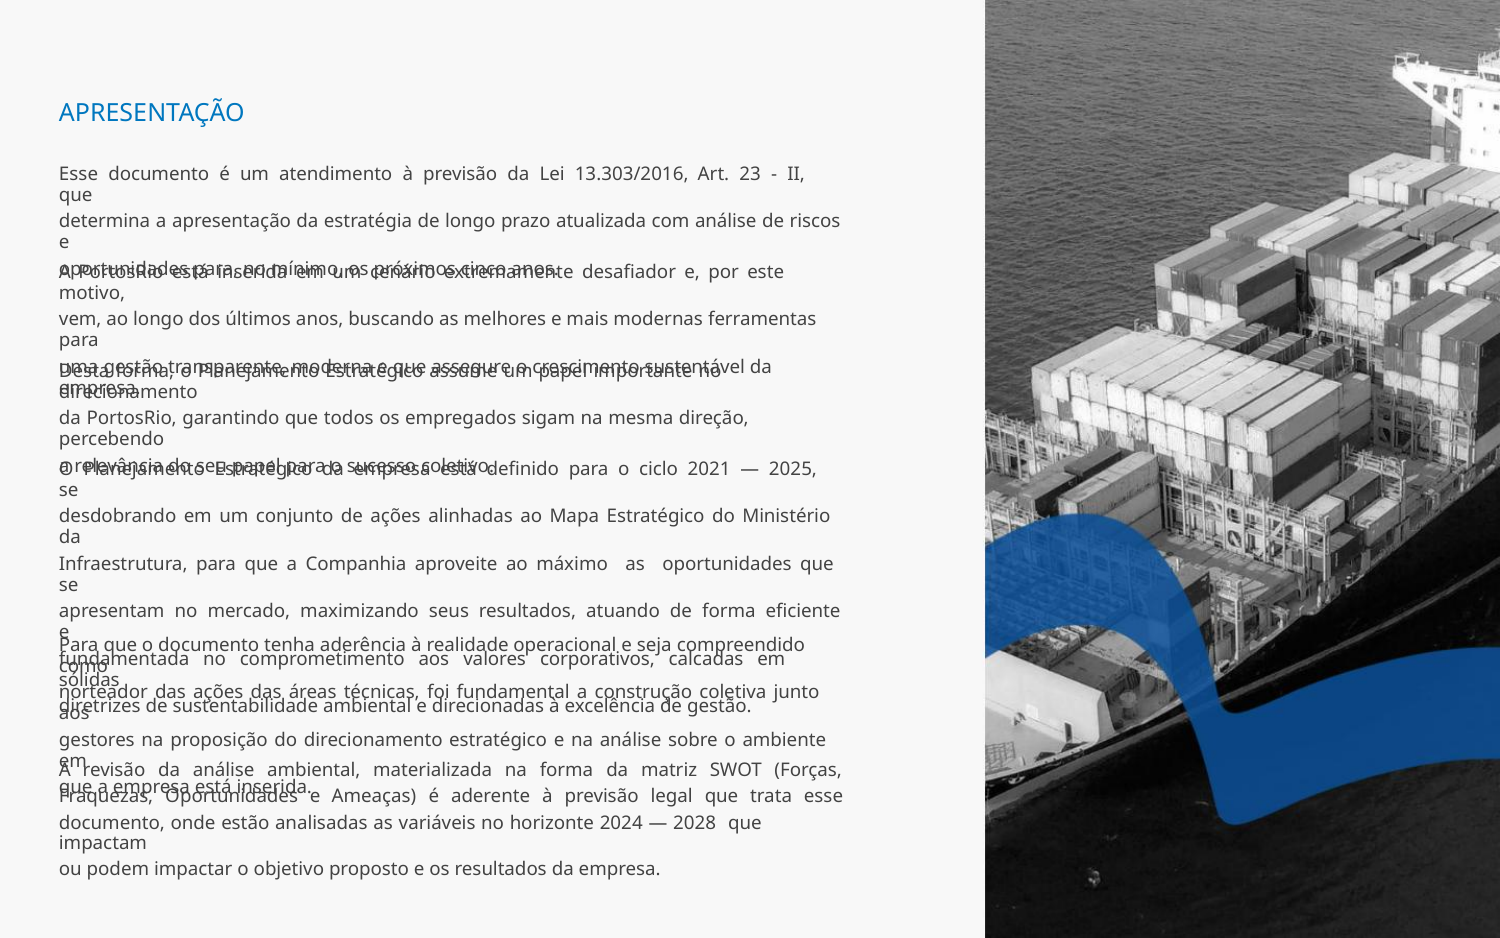

APRESENTAÇÃO
Esse documento é um atendimento à previsão da Lei 13.303/2016, Art. 23 - II, que
determina a apresentação da estratégia de longo prazo atualizada com análise de riscos e
oportunidades para, no mínimo, os próximos cinco anos.
A PortosRio está inserida em um cenário extremamente desafiador e, por este motivo,
vem, ao longo dos últimos anos, buscando as melhores e mais modernas ferramentas para
uma gestão transparente, moderna e que assegure o crescimento sustentável da empresa.
Desta forma, o Planejamento Estratégico assume um papel importante no direcionamento
da PortosRio, garantindo que todos os empregados sigam na mesma direção, percebendo
a relevância do seu papel para o sucesso coletivo.
O Planejamento Estratégico da empresa está definido para o ciclo 2021 — 2025, se
desdobrando em um conjunto de ações alinhadas ao Mapa Estratégico do Ministério da
Infraestrutura, para que a Companhia aproveite ao máximo as oportunidades que se
apresentam no mercado, maximizando seus resultados, atuando de forma eficiente e
fundamentada no comprometimento aos valores corporativos, calcadas em sólidas
diretrizes de sustentabilidade ambiental e direcionadas à excelência de gestão.
Para que o documento tenha aderência à realidade operacional e seja compreendido como
norteador das ações das áreas técnicas, foi fundamental a construção coletiva junto aos
gestores na proposição do direcionamento estratégico e na análise sobre o ambiente em
que a empresa está inserida.
A revisão da análise ambiental, materializada na forma da matriz SWOT (Forças,
Fraquezas, Oportunidades e Ameaças) é aderente à previsão legal que trata esse
documento, onde estão analisadas as variáveis no horizonte 2024 — 2028 que impactam
ou podem impactar o objetivo proposto e os resultados da empresa.